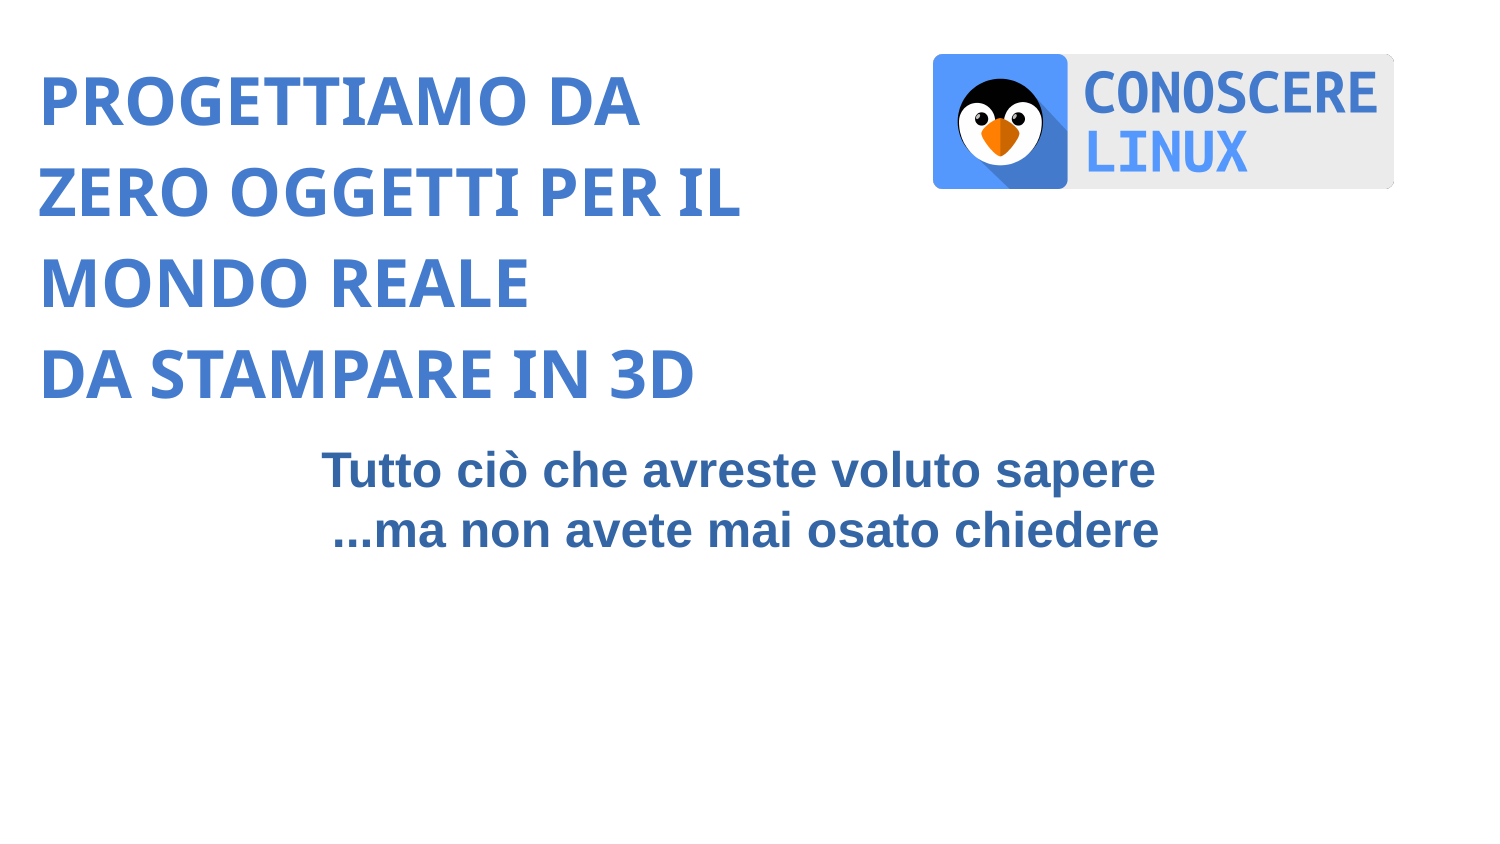

PROGETTIAMO DA ZERO OGGETTI PER IL MONDO REALE
DA STAMPARE IN 3D
# Tutto ciò che avreste voluto sapere ...ma non avete mai osato chiedere